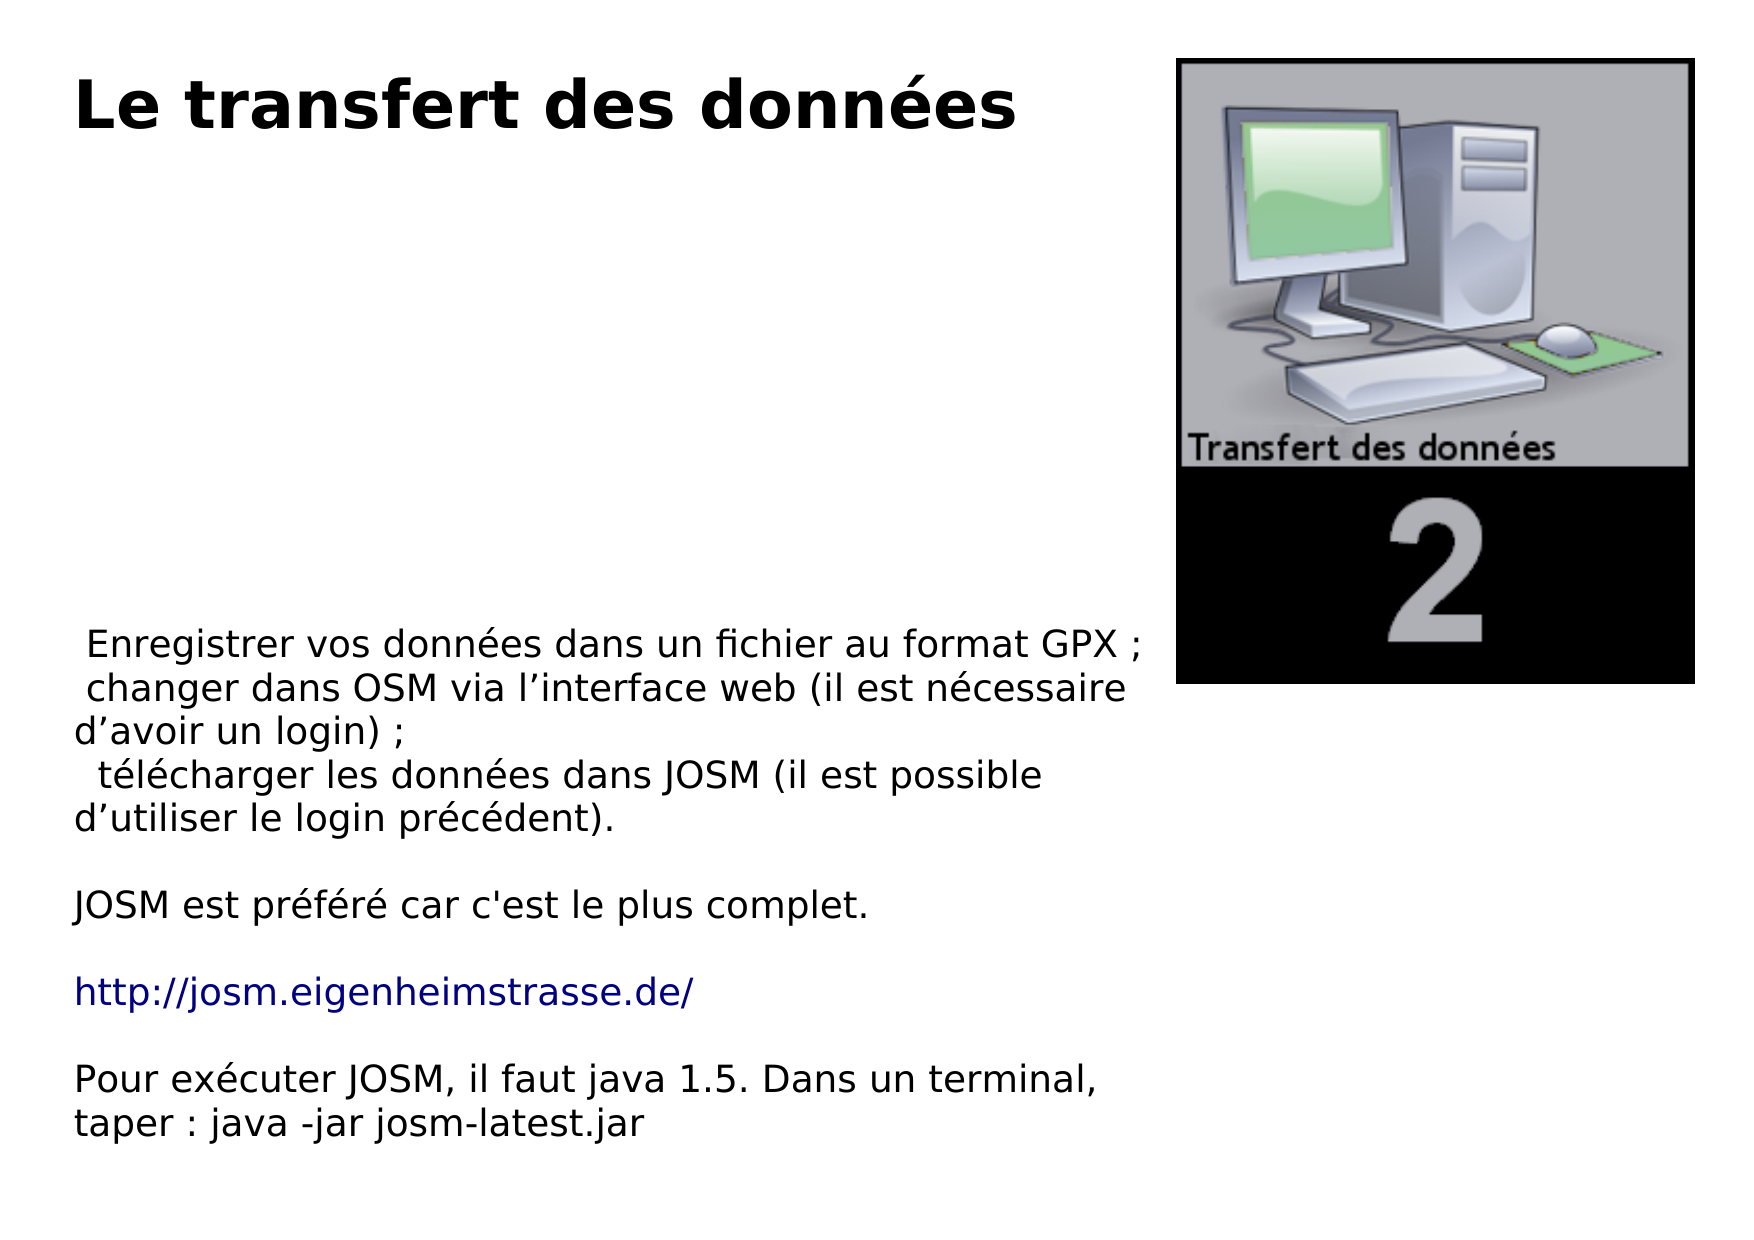

Le transfert des données
 Enregistrer vos données dans un fichier au format GPX ;
 changer dans OSM via l’interface web (il est nécessaire d’avoir un login) ;
 télécharger les données dans JOSM (il est possible d’utiliser le login précédent).
JOSM est préféré car c'est le plus complet.
http://josm.eigenheimstrasse.de/
Pour exécuter JOSM, il faut java 1.5. Dans un terminal, taper : java -jar josm-latest.jar